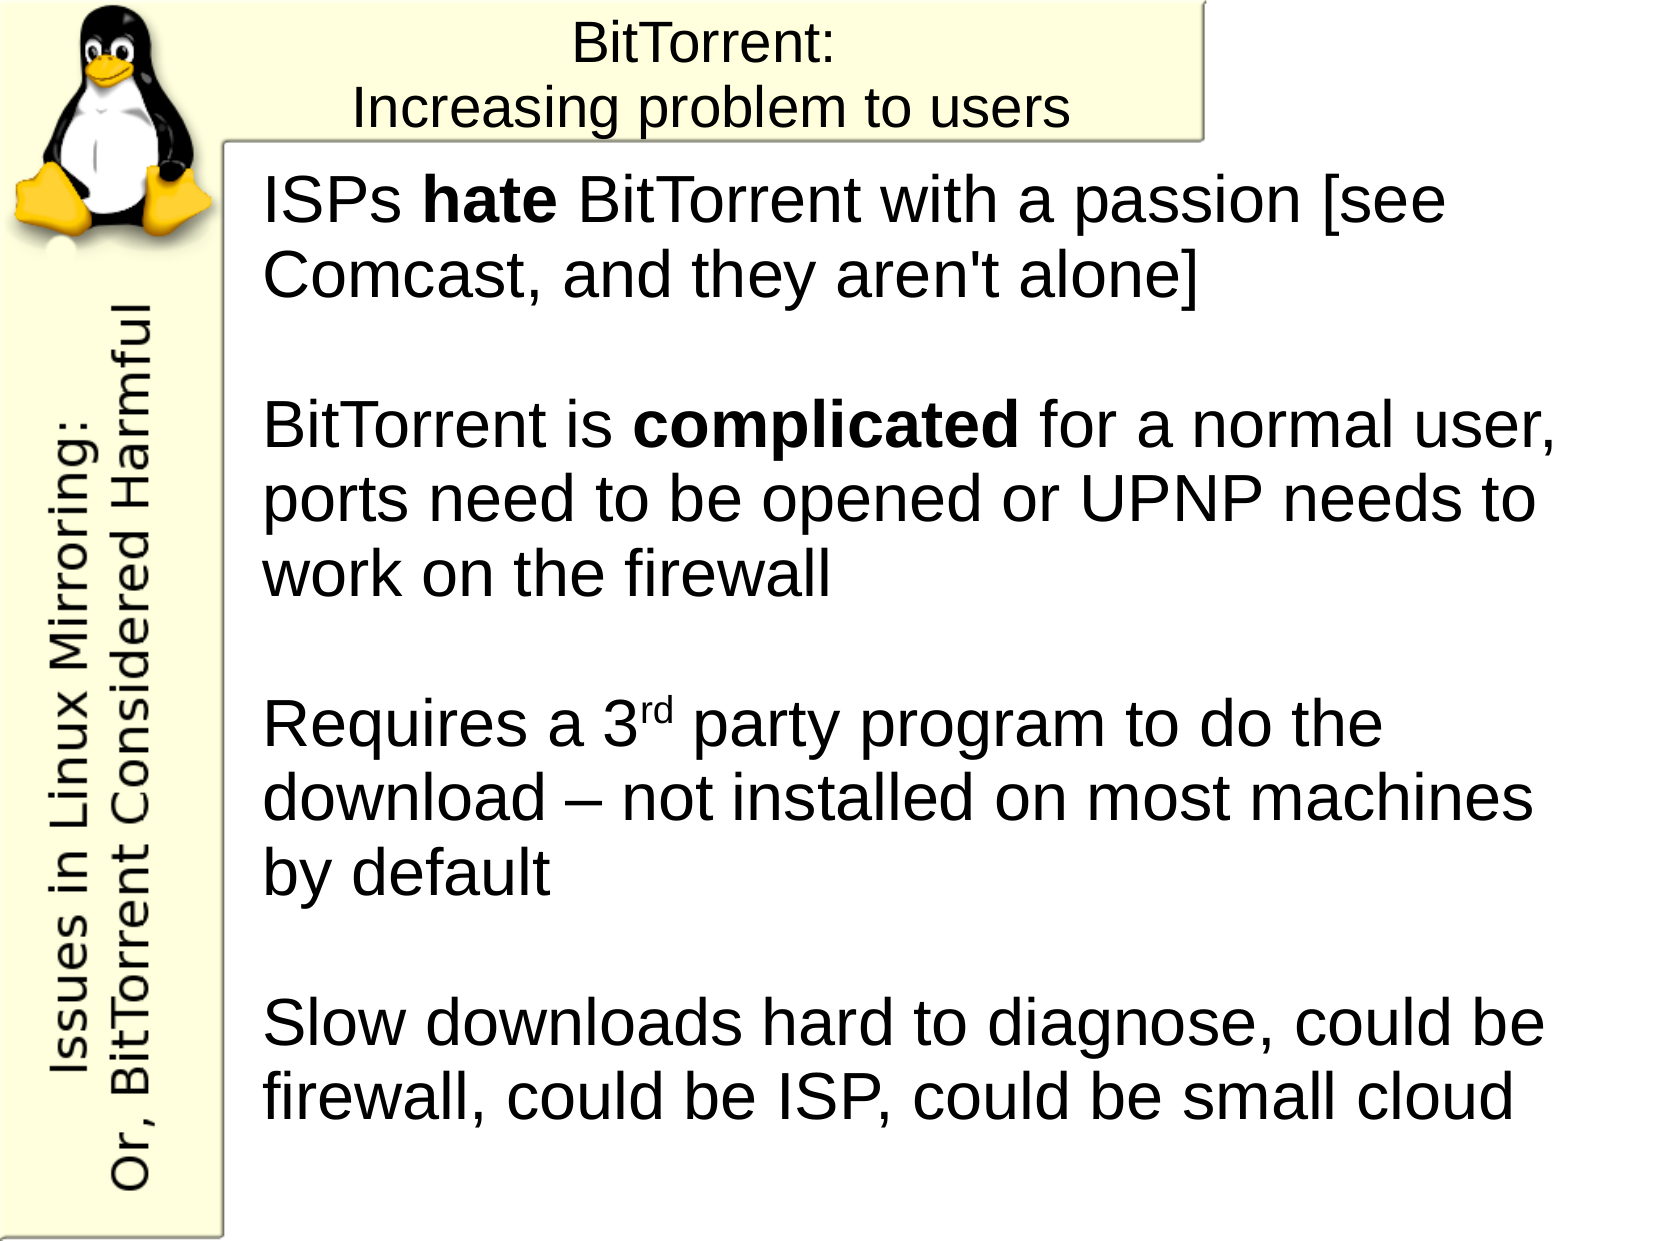

# BitTorrent: Increasing problem to users
ISPs hate BitTorrent with a passion [see Comcast, and they aren't alone]
BitTorrent is complicated for a normal user, ports need to be opened or UPNP needs to work on the firewall
Requires a 3rd party program to do the download – not installed on most machines by default
Slow downloads hard to diagnose, could be firewall, could be ISP, could be small cloud